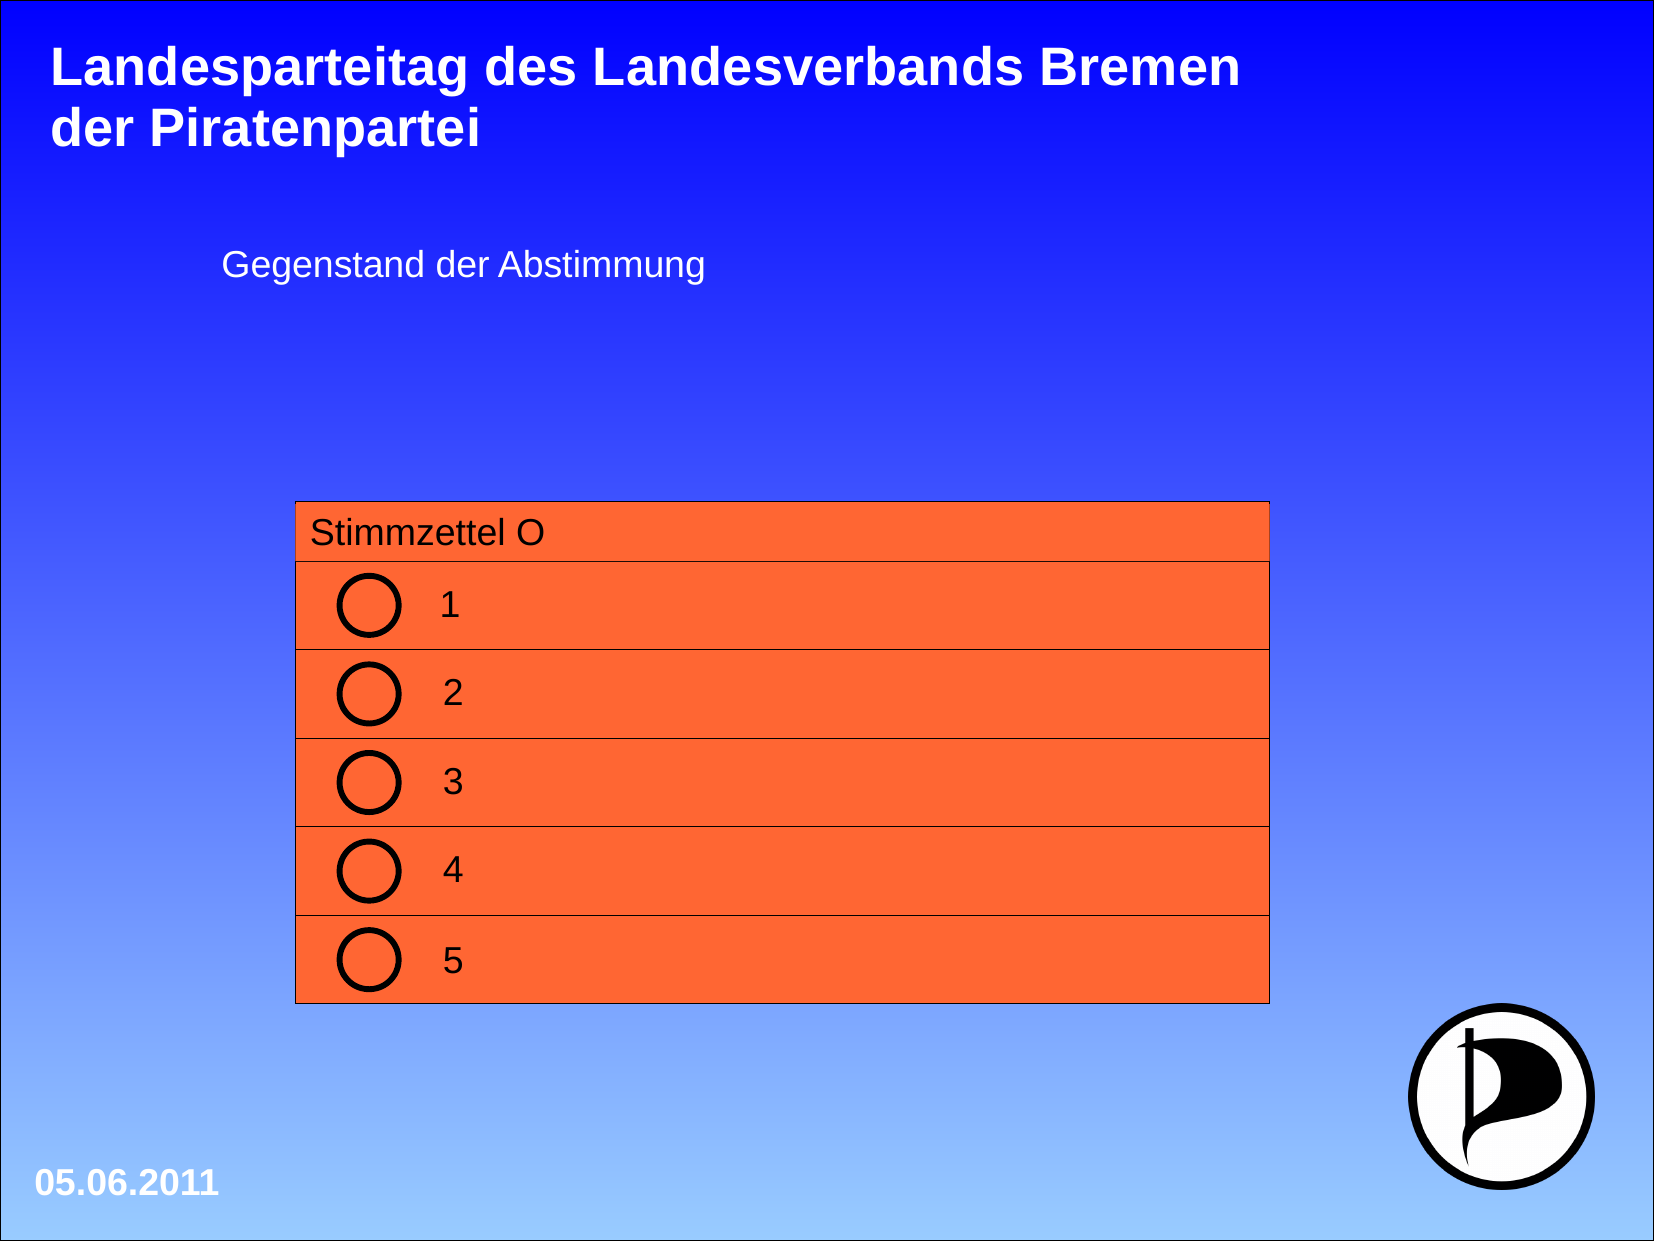

Gegenstand der Abstimmung
Stimmzettel O
1
2
3
4
5